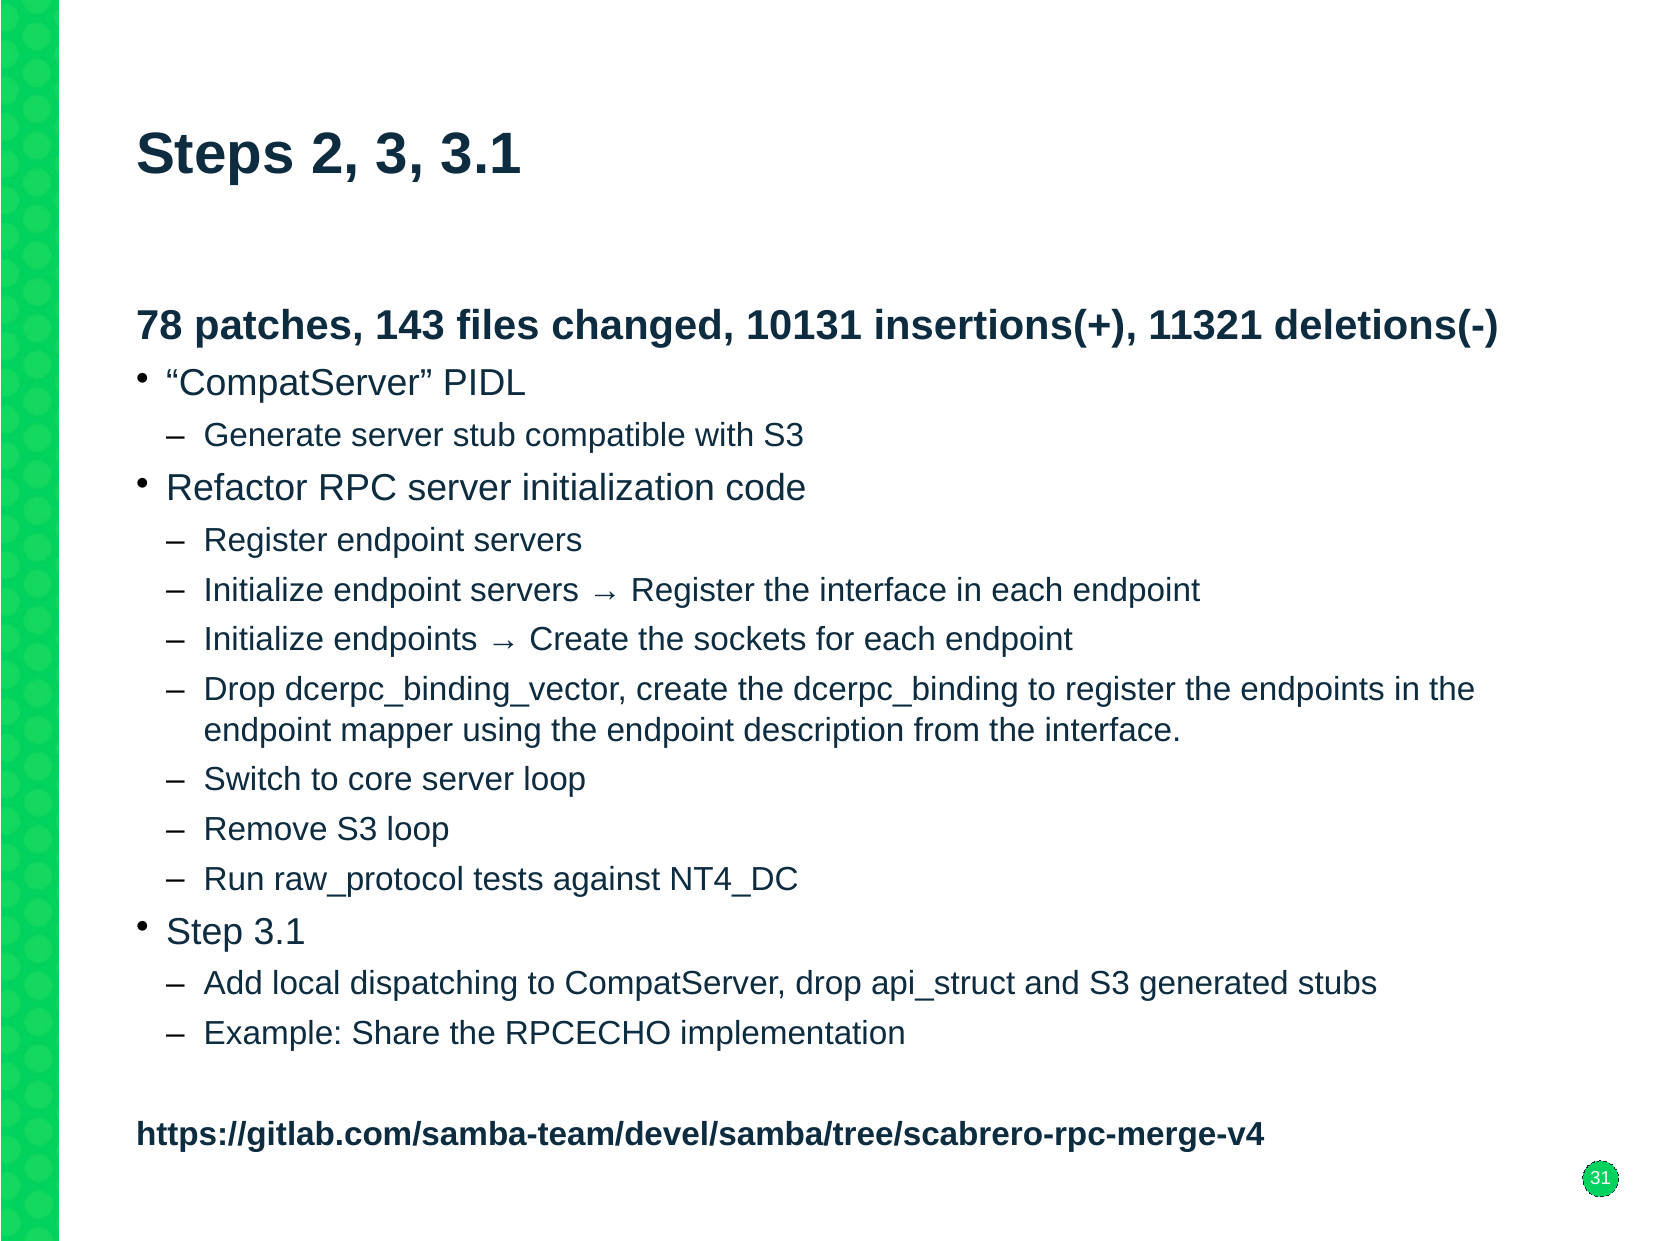

# Steps 2, 3, 3.1
78 patches, 143 files changed, 10131 insertions(+), 11321 deletions(-)
“CompatServer” PIDL
Generate server stub compatible with S3
Refactor RPC server initialization code
Register endpoint servers
Initialize endpoint servers → Register the interface in each endpoint
Initialize endpoints → Create the sockets for each endpoint
Drop dcerpc_binding_vector, create the dcerpc_binding to register the endpoints in the endpoint mapper using the endpoint description from the interface.
Switch to core server loop
Remove S3 loop
Run raw_protocol tests against NT4_DC
Step 3.1
Add local dispatching to CompatServer, drop api_struct and S3 generated stubs
Example: Share the RPCECHO implementation
https://gitlab.com/samba-team/devel/samba/tree/scabrero-rpc-merge-v4
31